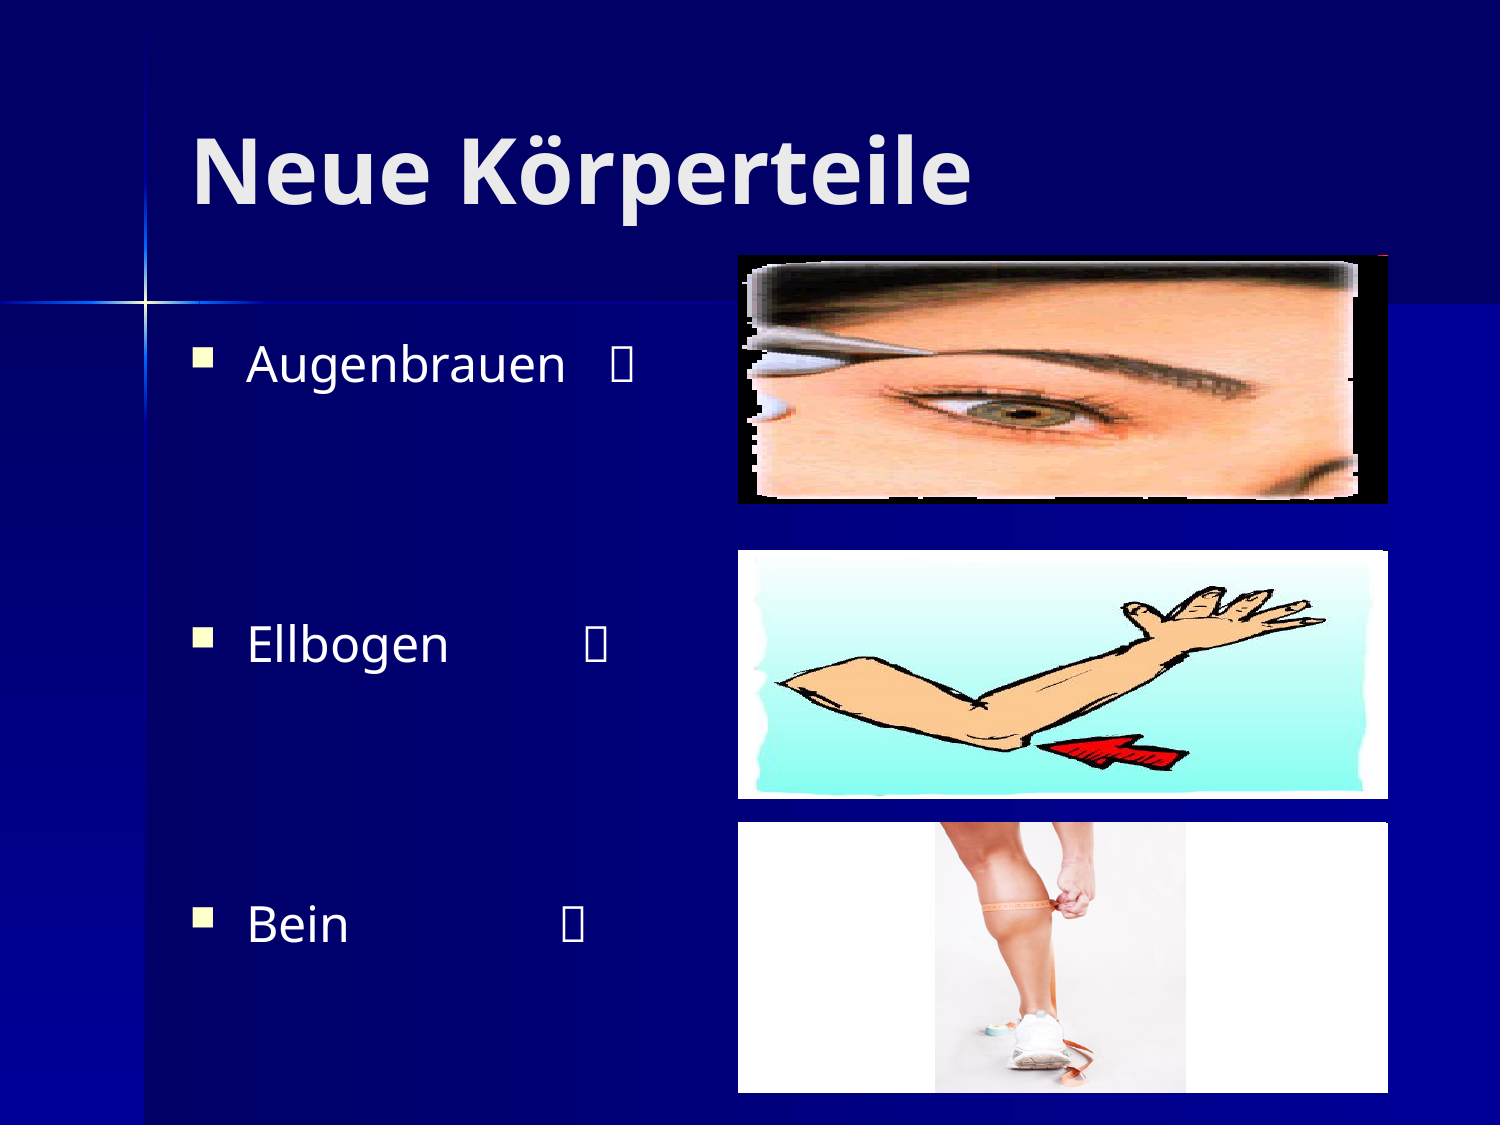

# Neue Körperteile
Augenbrauen 
Ellbogen 
Bein 